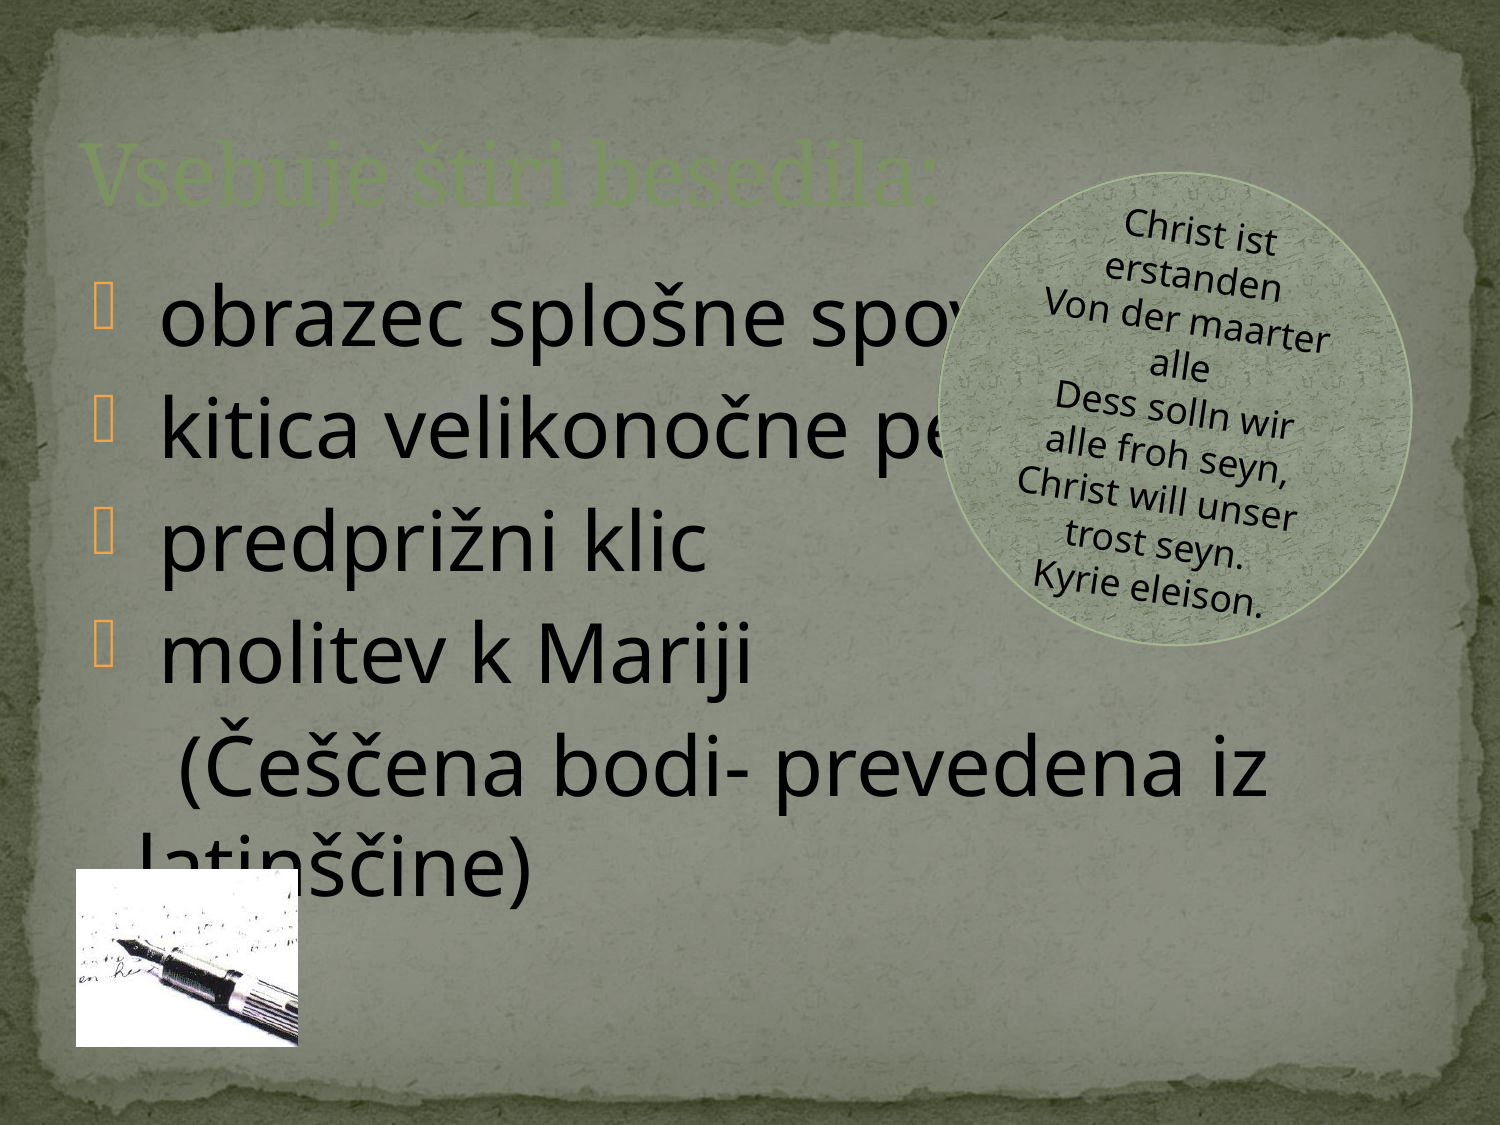

Vsebuje štiri besedila:
Christ ist erstanden
Von der maarter alle
Dess solln wir alle froh seyn,
Christ will unser trost seyn.
Kyrie eleison.
# obrazec splošne spovedi
 kitica velikonočne pesmi
 predprižni klic
 molitev k Mariji
 (Češčena bodi- prevedena iz latinščine)